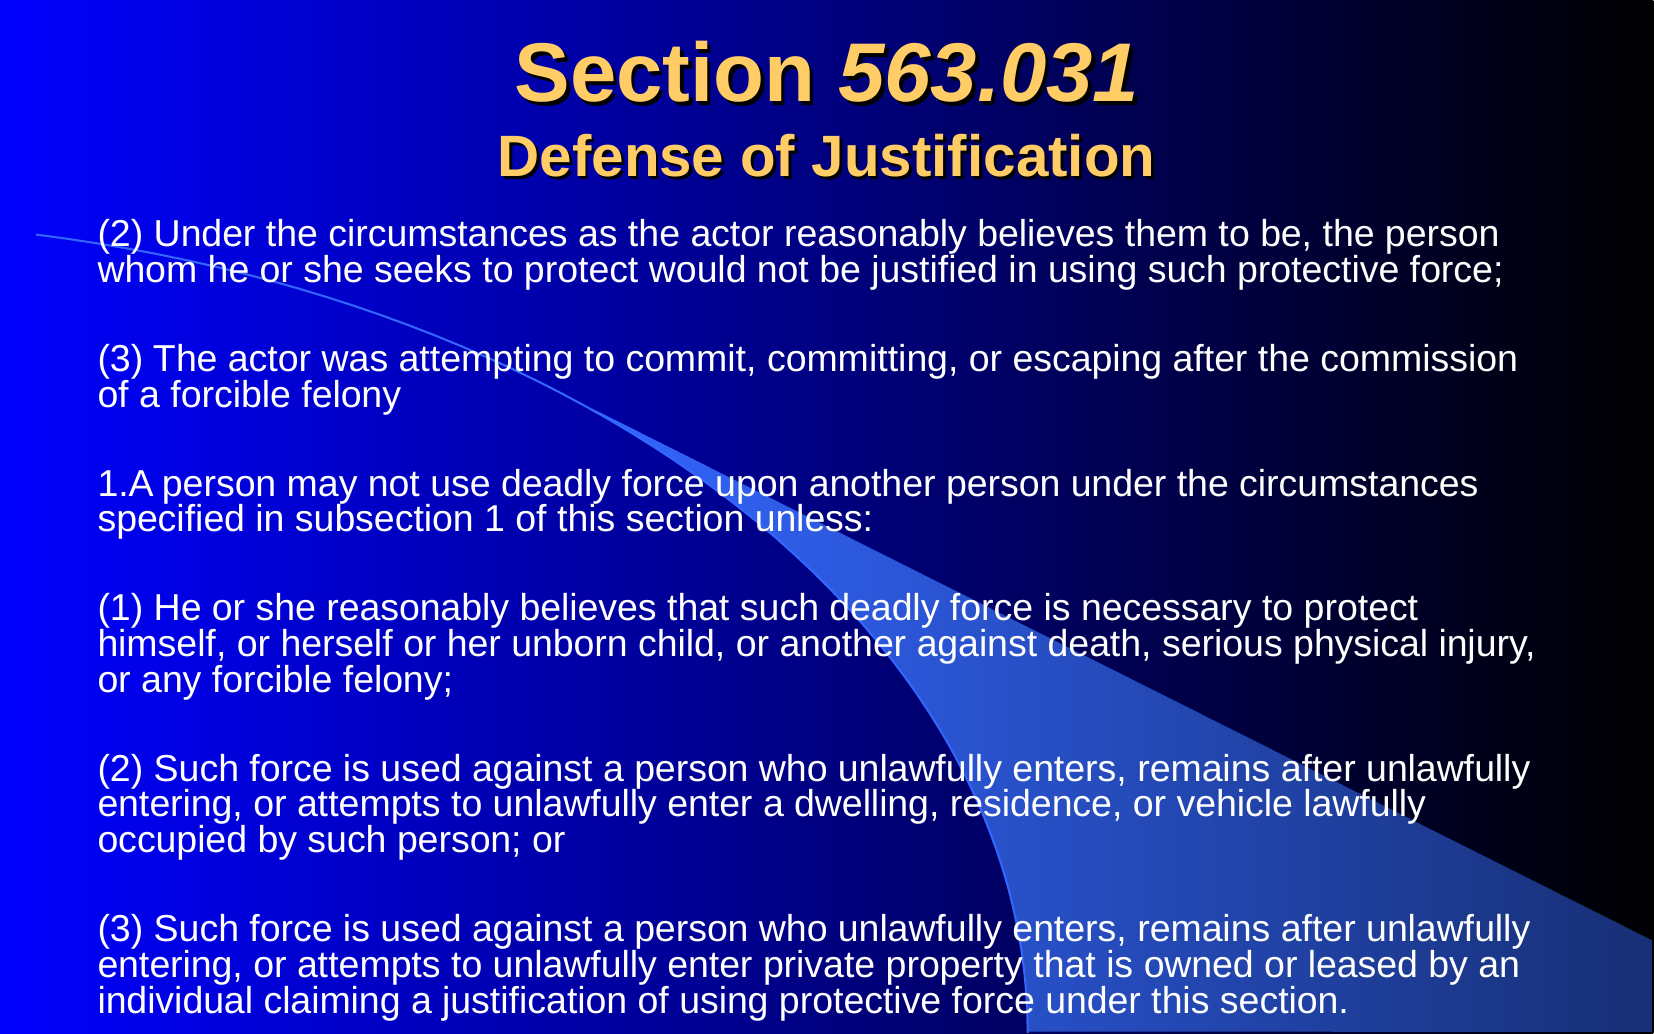

# Section 563.031 Defense of Justification
(2) Under the circumstances as the actor reasonably believes them to be, the person whom he or she seeks to protect would not be justified in using such protective force;
(3) The actor was attempting to commit, committing, or escaping after the commission of a forcible felony
A person may not use deadly force upon another person under the circumstances specified in subsection 1 of this section unless:
(1) He or she reasonably believes that such deadly force is necessary to protect himself, or herself or her unborn child, or another against death, serious physical injury, or any forcible felony;
(2) Such force is used against a person who unlawfully enters, remains after unlawfully entering, or attempts to unlawfully enter a dwelling, residence, or vehicle lawfully occupied by such person; or
(3) Such force is used against a person who unlawfully enters, remains after unlawfully entering, or attempts to unlawfully enter private property that is owned or leased by an individual claiming a justification of using protective force under this section.